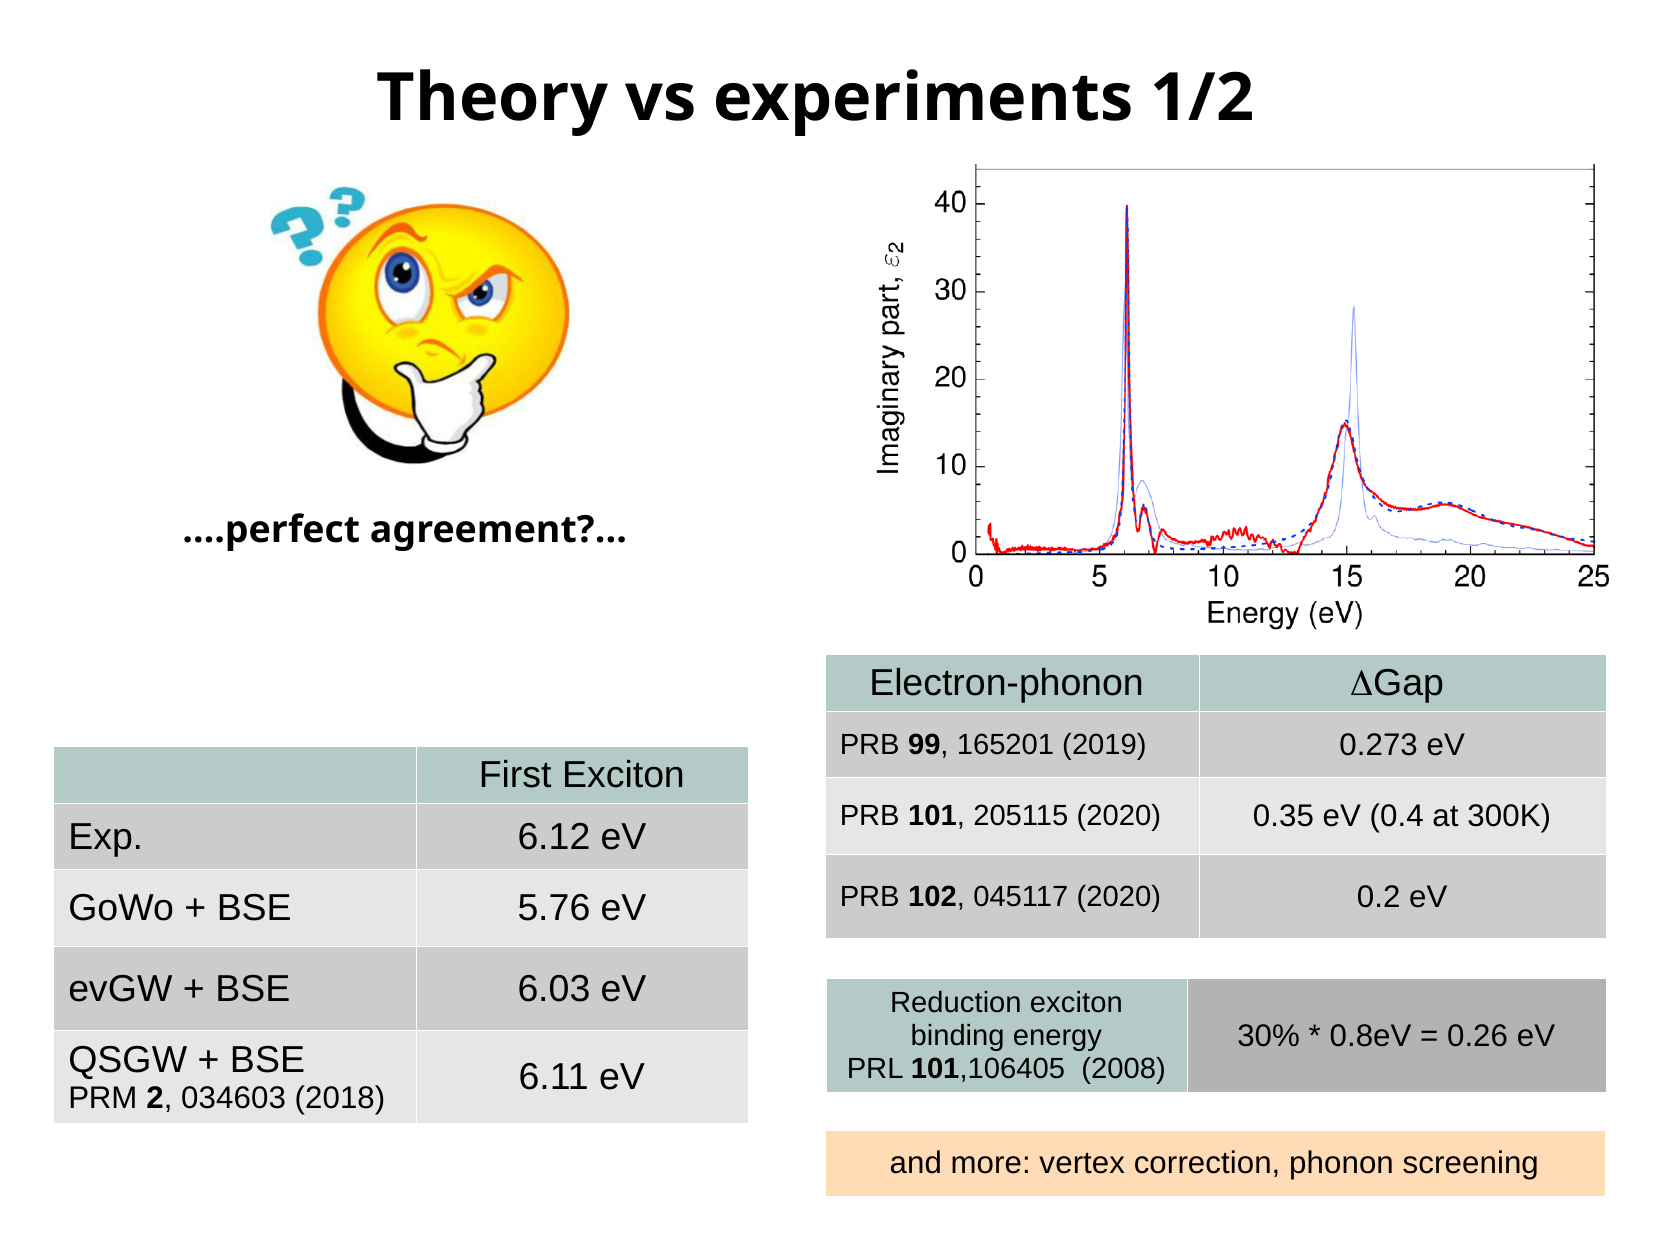

# Theory vs experiments 1/2
….perfect agreement?...
| Electron-phonon | DGap |
| --- | --- |
| PRB 99, 165201 (2019) | 0.273 eV |
| PRB 101, 205115 (2020) | 0.35 eV (0.4 at 300K) |
| PRB 102, 045117 (2020) | 0.2 eV |
| | First Exciton |
| --- | --- |
| Exp. | 6.12 eV |
| GoWo + BSE | 5.76 eV |
| evGW + BSE | 6.03 eV |
| QSGW + BSE PRM 2, 034603 (2018) | 6.11 eV |
| Reduction exciton binding energy PRL 101,106405 (2008) | 30% \* 0.8eV = 0.26 eV |
| --- | --- |
| and more: vertex correction, phonon screening |
| --- |